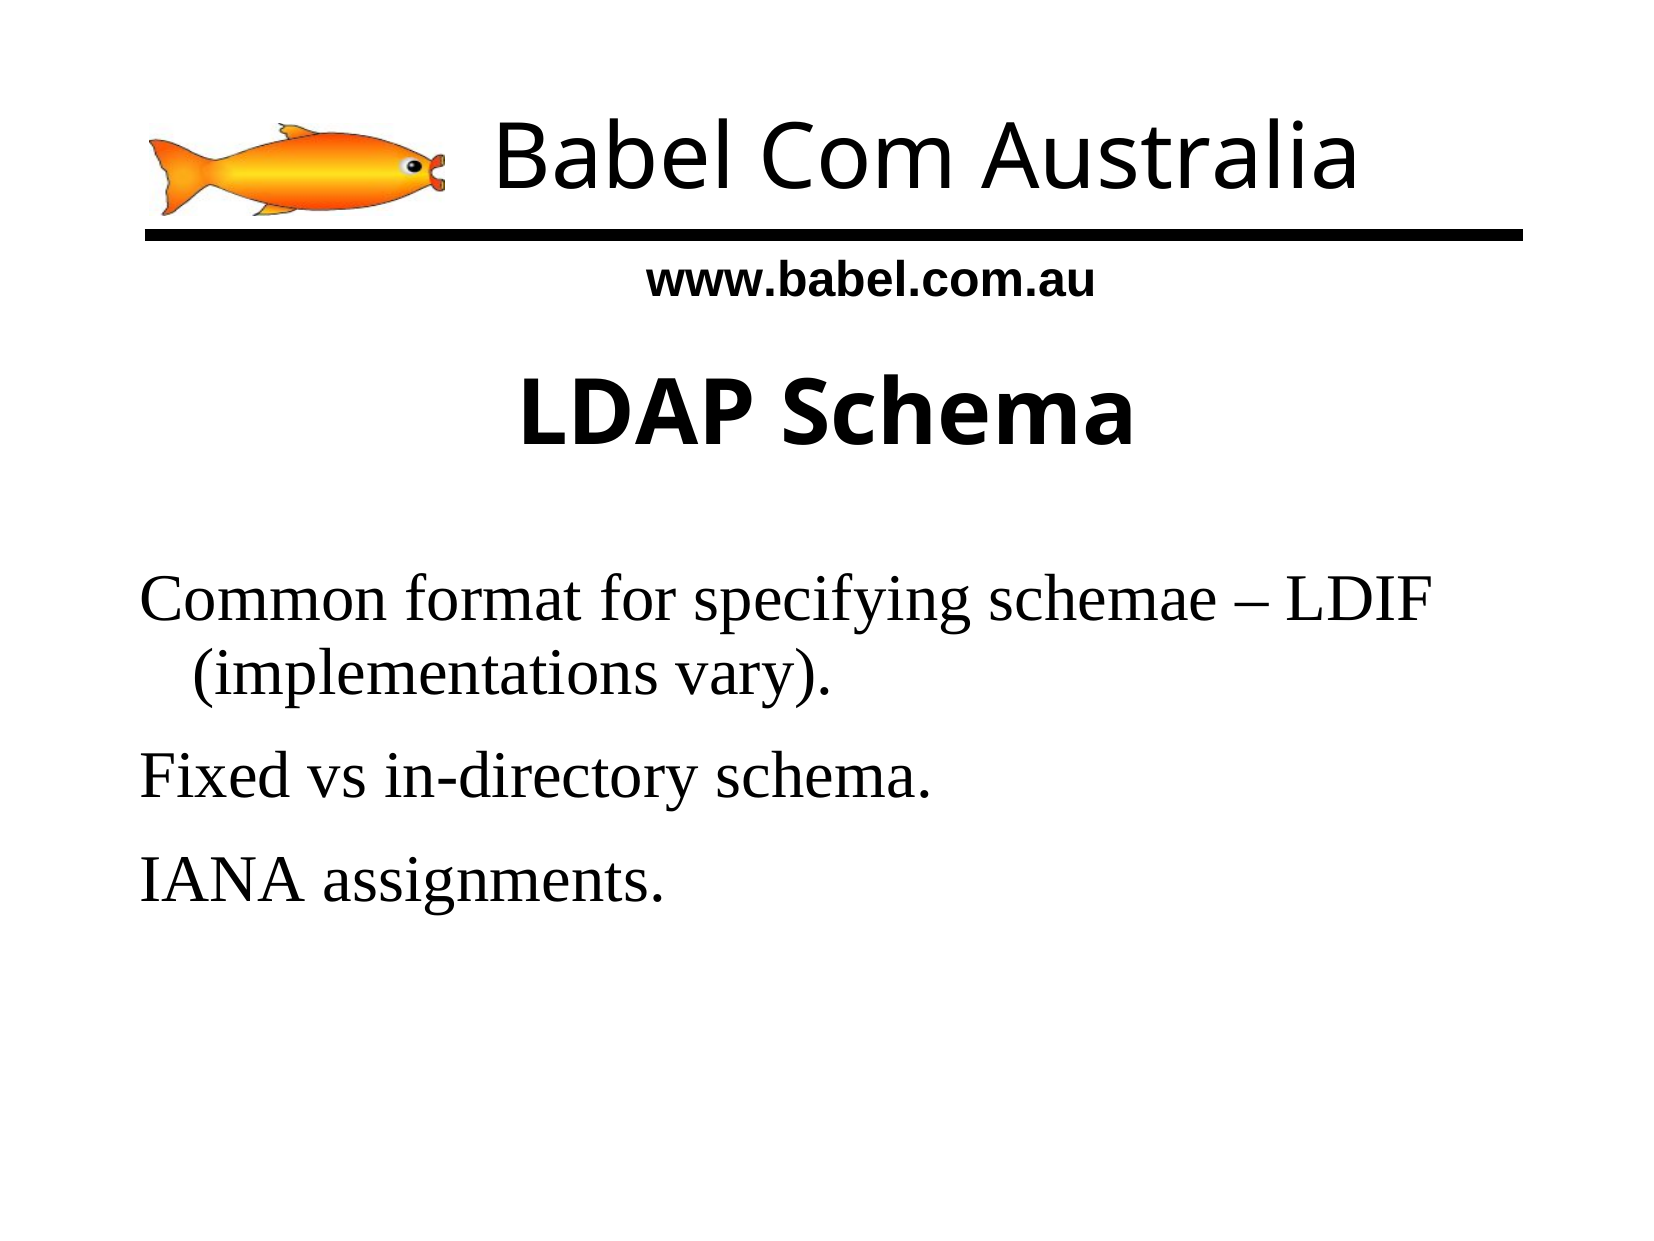

# LDAP Schema
Common format for specifying schemae – LDIF (implementations vary).
Fixed vs in-directory schema.
IANA assignments.